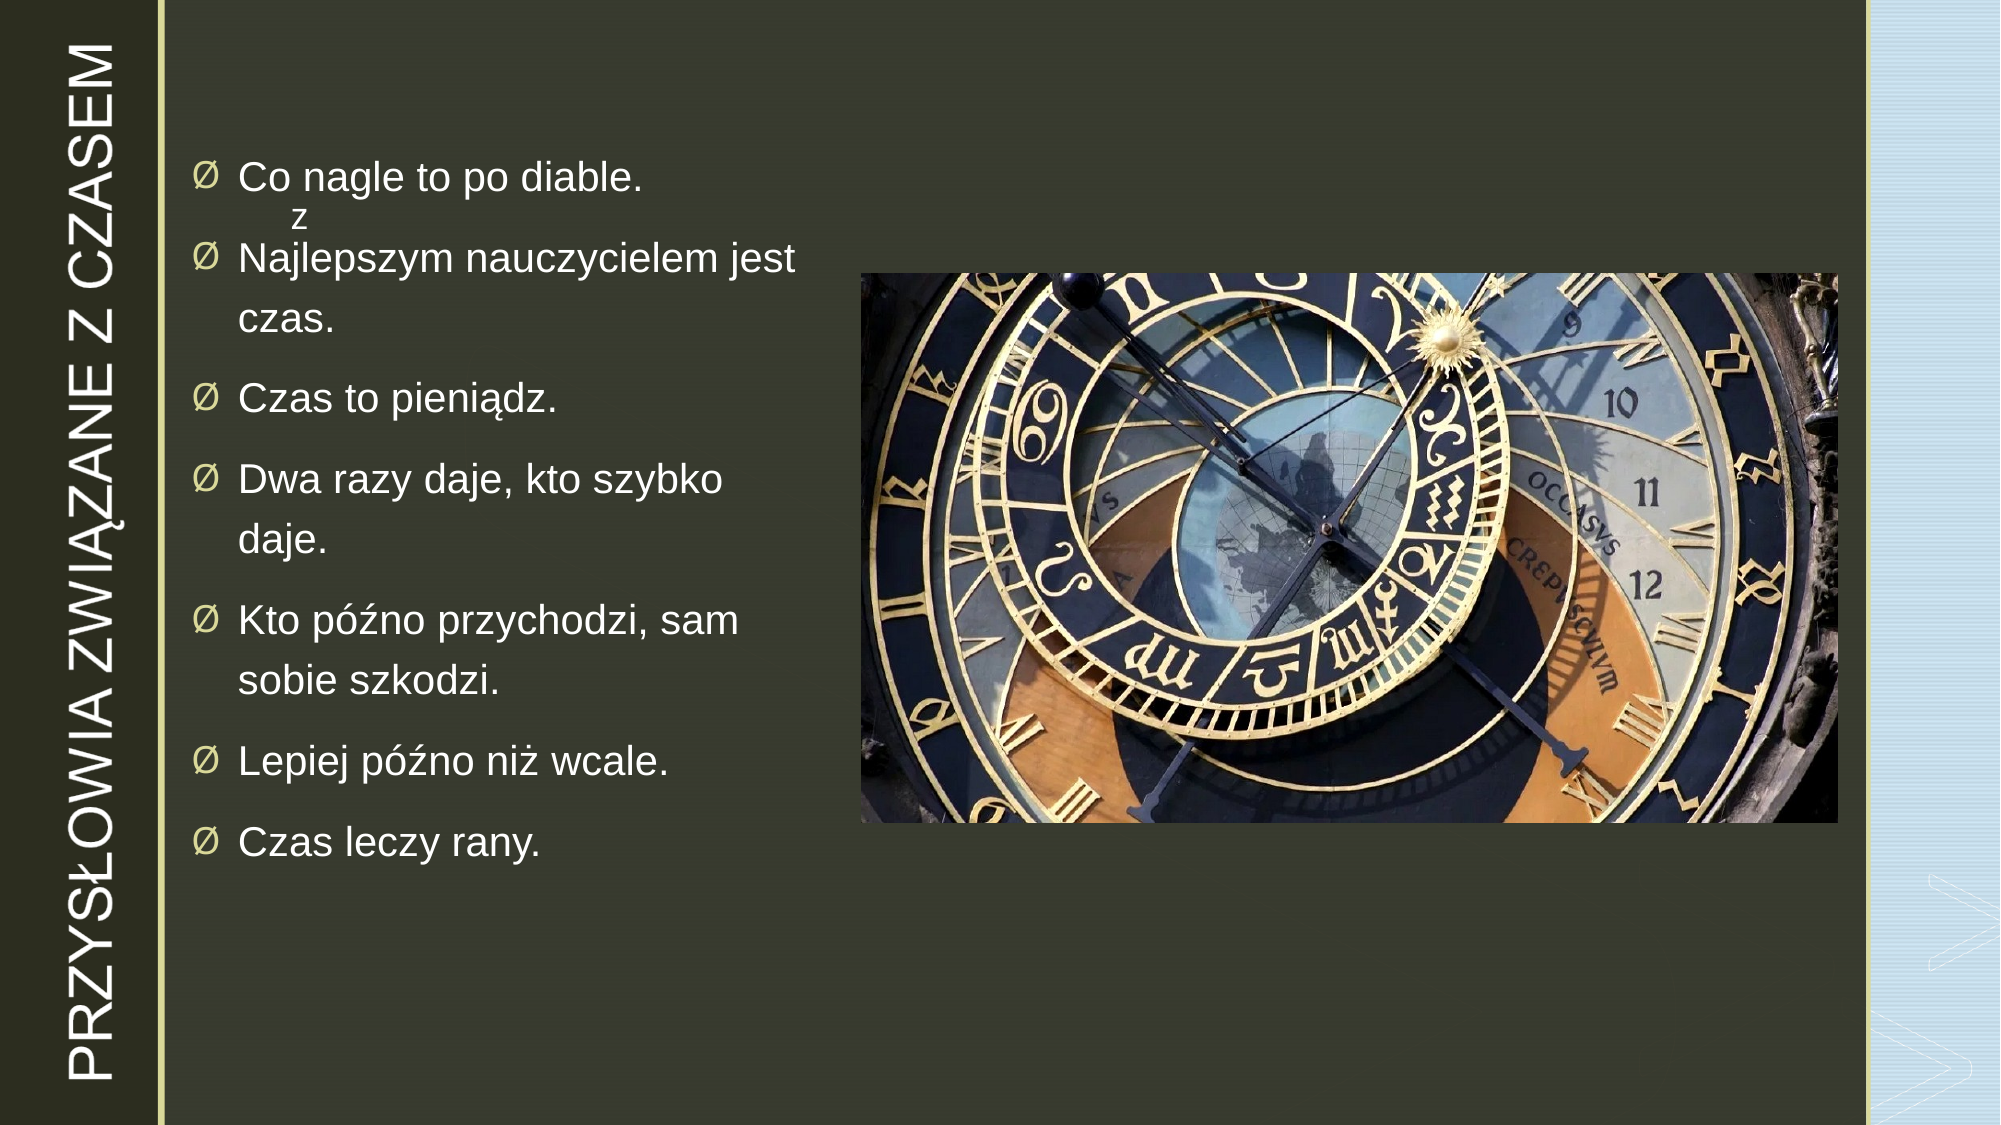

Co nagle to po diable.
Najlepszym nauczycielem jest czas.
Czas to pieniądz.
Dwa razy daje, kto szybko daje.
Kto późno przychodzi, sam sobie szkodzi.
Lepiej późno niż wcale.
Czas leczy rany.